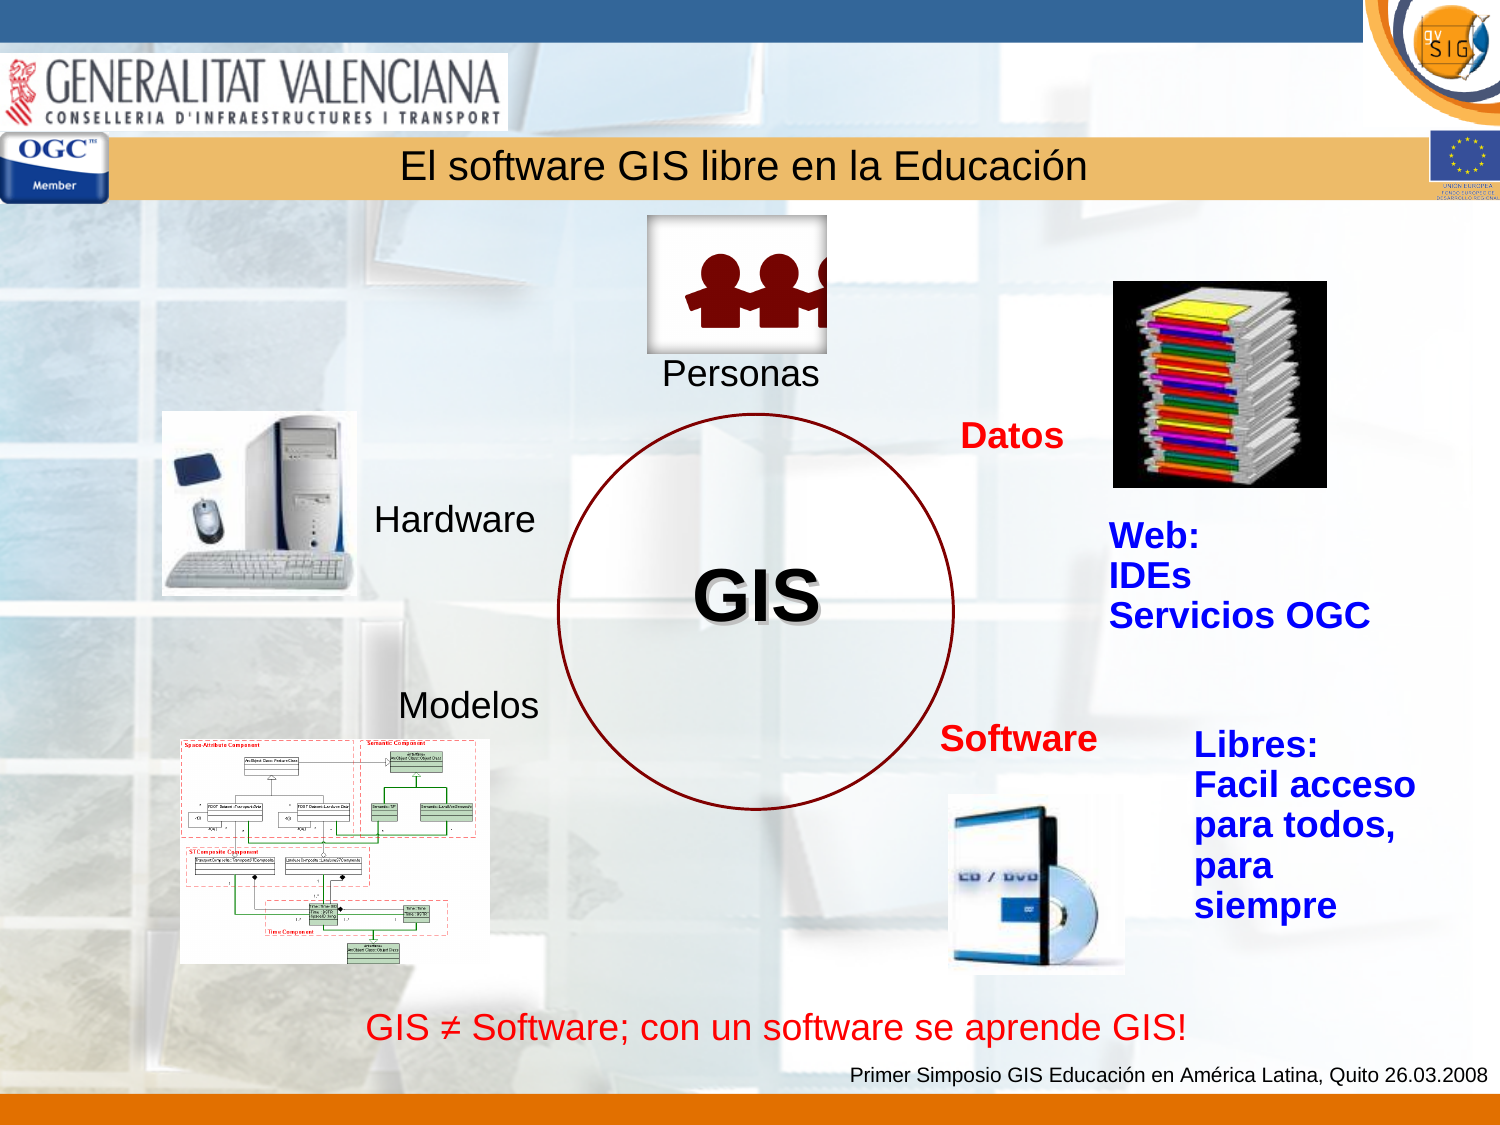

El software GIS libre en la Educación
Personas
Datos
Hardware
Web:
IDEs
Servicios OGC
GIS
Modelos
Software
Libres:
Facil acceso para todos, para siempre
GIS ≠ Software; con un software se aprende GIS!